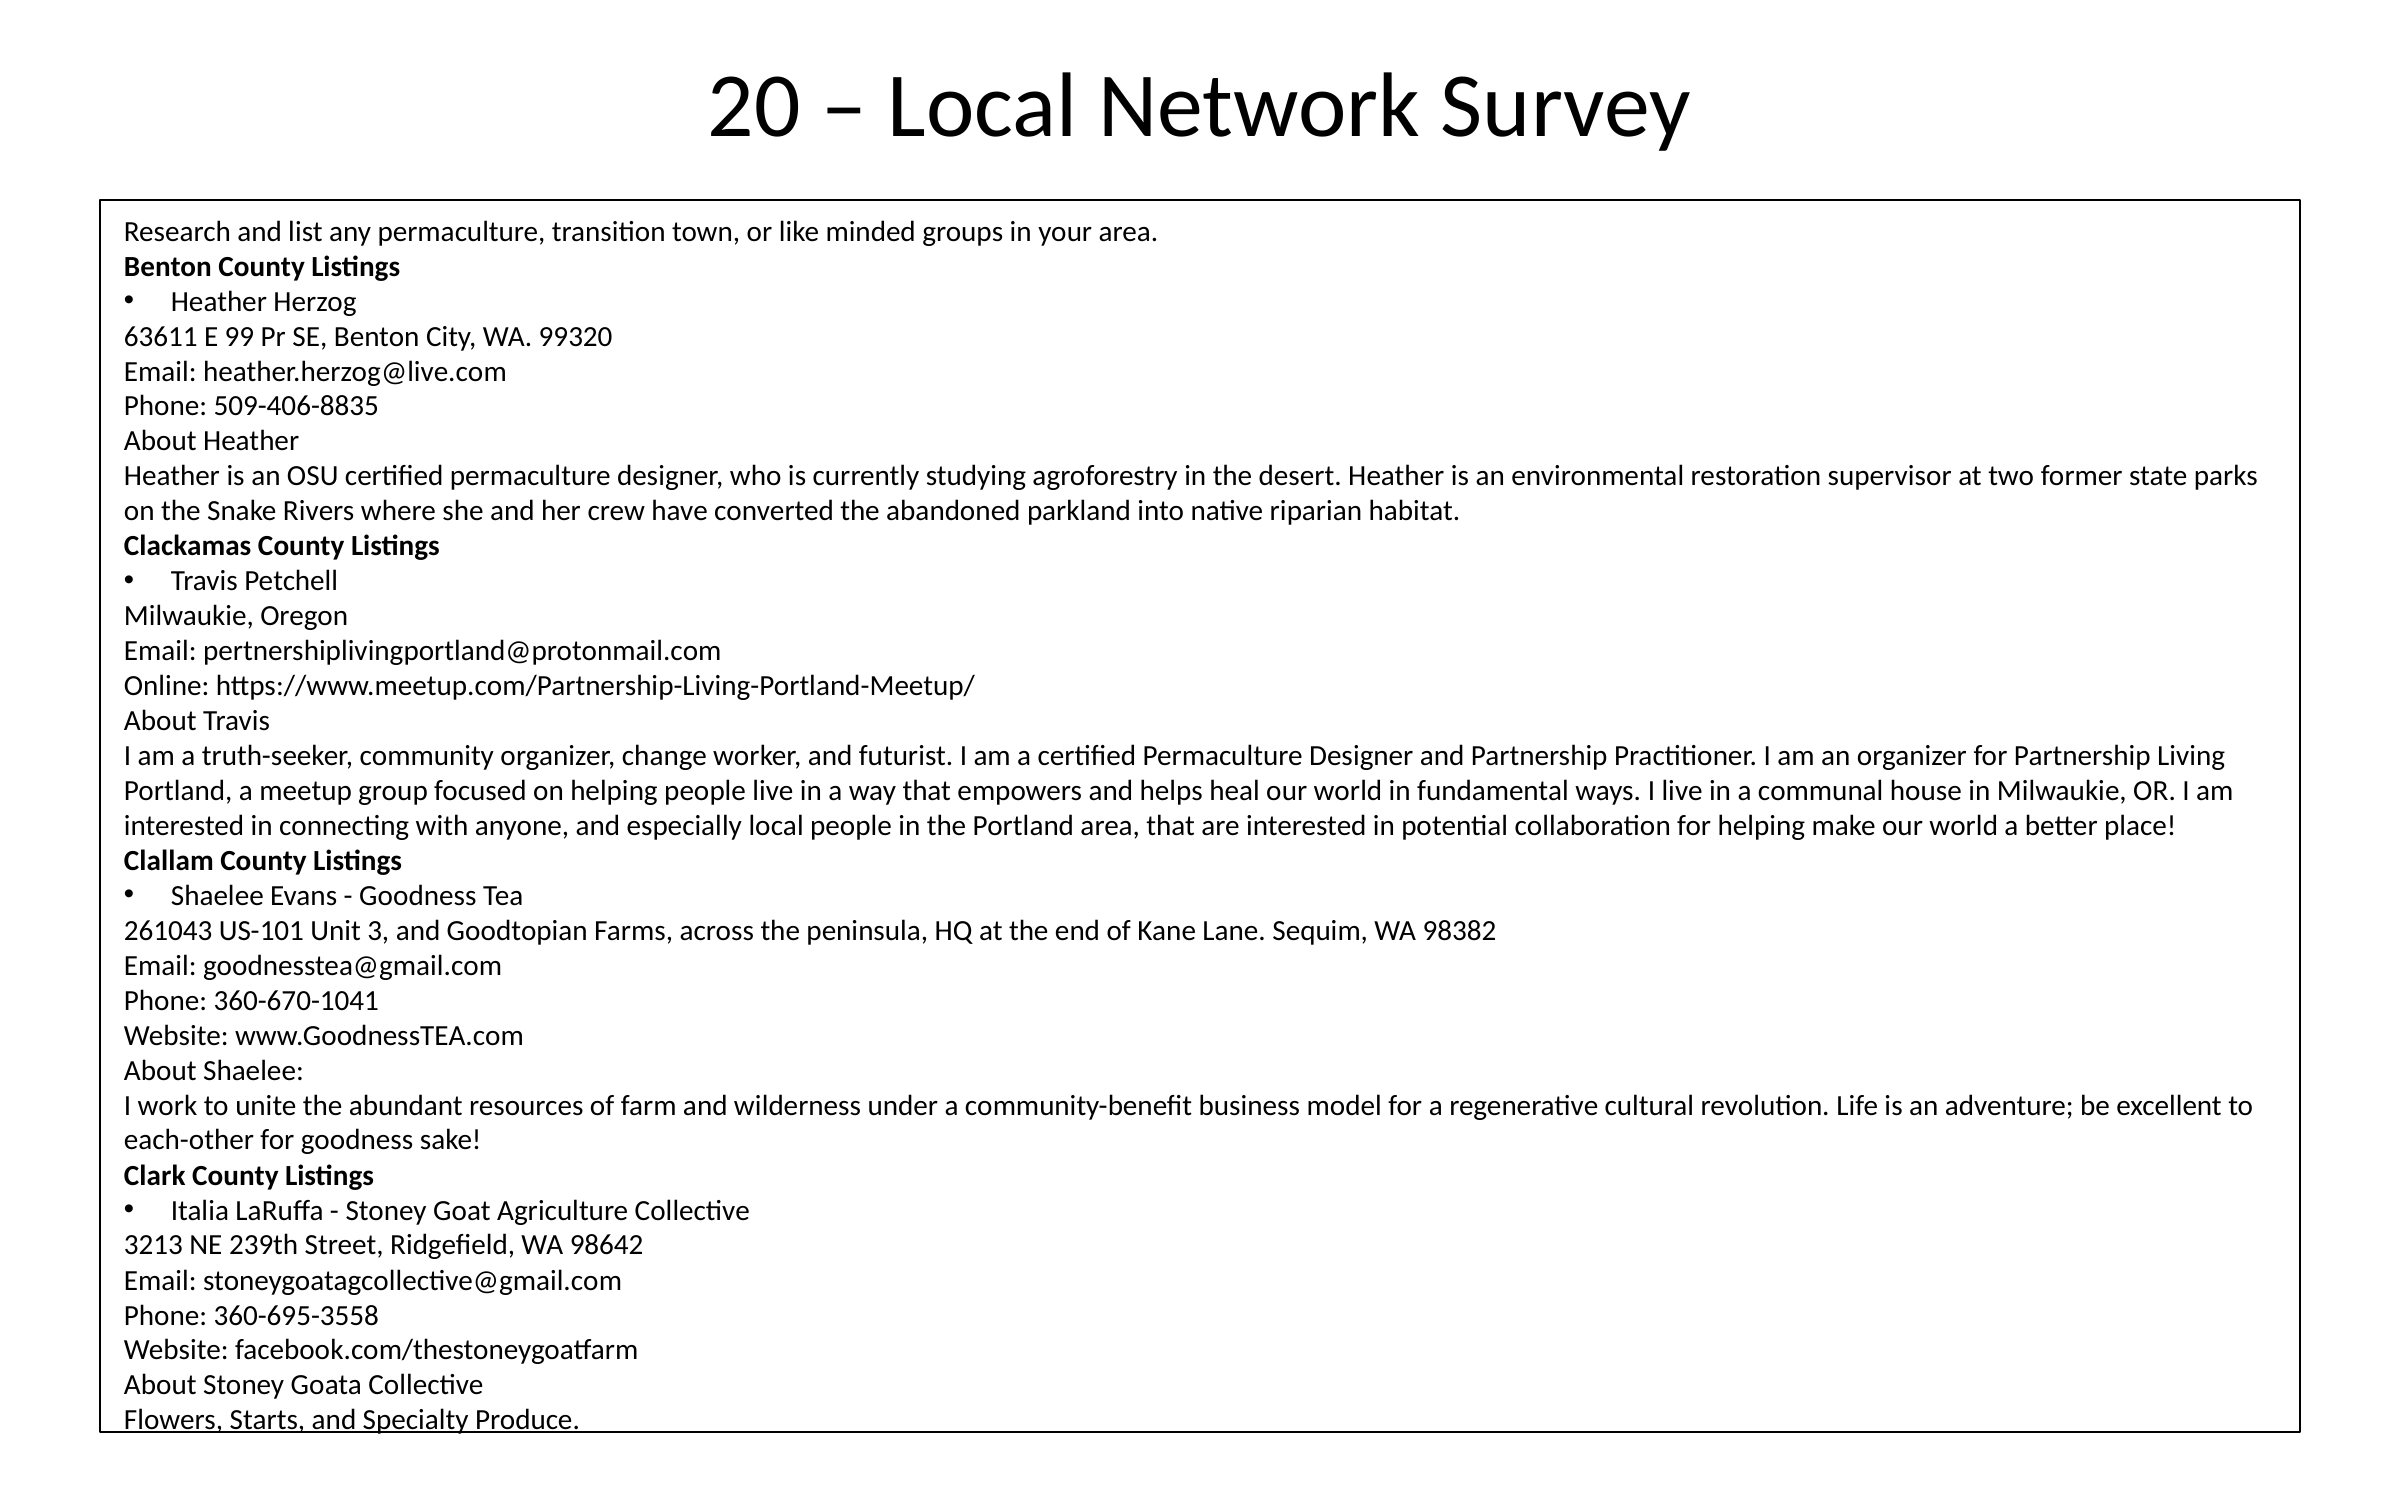

20 – Local Network Survey
Research and list any permaculture, transition town, or like minded groups in your area.
Benton County Listings
Heather Herzog
63611 E 99 Pr SE, Benton City, WA. 99320
Email: heather.herzog@live.com
Phone: 509-406-8835
About Heather
Heather is an OSU certified permaculture designer, who is currently studying agroforestry in the desert. Heather is an environmental restoration supervisor at two former state parks on the Snake Rivers where she and her crew have converted the abandoned parkland into native riparian habitat.
Clackamas County Listings
Travis Petchell
Milwaukie, Oregon
Email: pertnershiplivingportland@protonmail.com
Online: https://www.meetup.com/Partnership-Living-Portland-Meetup/
About Travis
I am a truth-seeker, community organizer, change worker, and futurist. I am a certified Permaculture Designer and Partnership Practitioner. I am an organizer for Partnership Living Portland, a meetup group focused on helping people live in a way that empowers and helps heal our world in fundamental ways. I live in a communal house in Milwaukie, OR. I am interested in connecting with anyone, and especially local people in the Portland area, that are interested in potential collaboration for helping make our world a better place!
Clallam County Listings
Shaelee Evans - Goodness Tea
261043 US-101 Unit 3, and Goodtopian Farms, across the peninsula, HQ at the end of Kane Lane. Sequim, WA 98382
Email: goodnesstea@gmail.com
Phone: 360-670-1041
Website: www.GoodnessTEA.com
About Shaelee:
I work to unite the abundant resources of farm and wilderness under a community-benefit business model for a regenerative cultural revolution. Life is an adventure; be excellent to each-other for goodness sake!
Clark County Listings
Italia LaRuffa - Stoney Goat Agriculture Collective
3213 NE 239th Street, Ridgefield, WA 98642
Email: stoneygoatagcollective@gmail.com
Phone: 360-695-3558
Website: facebook.com/thestoneygoatfarm
About Stoney Goata Collective
Flowers, Starts, and Specialty Produce.